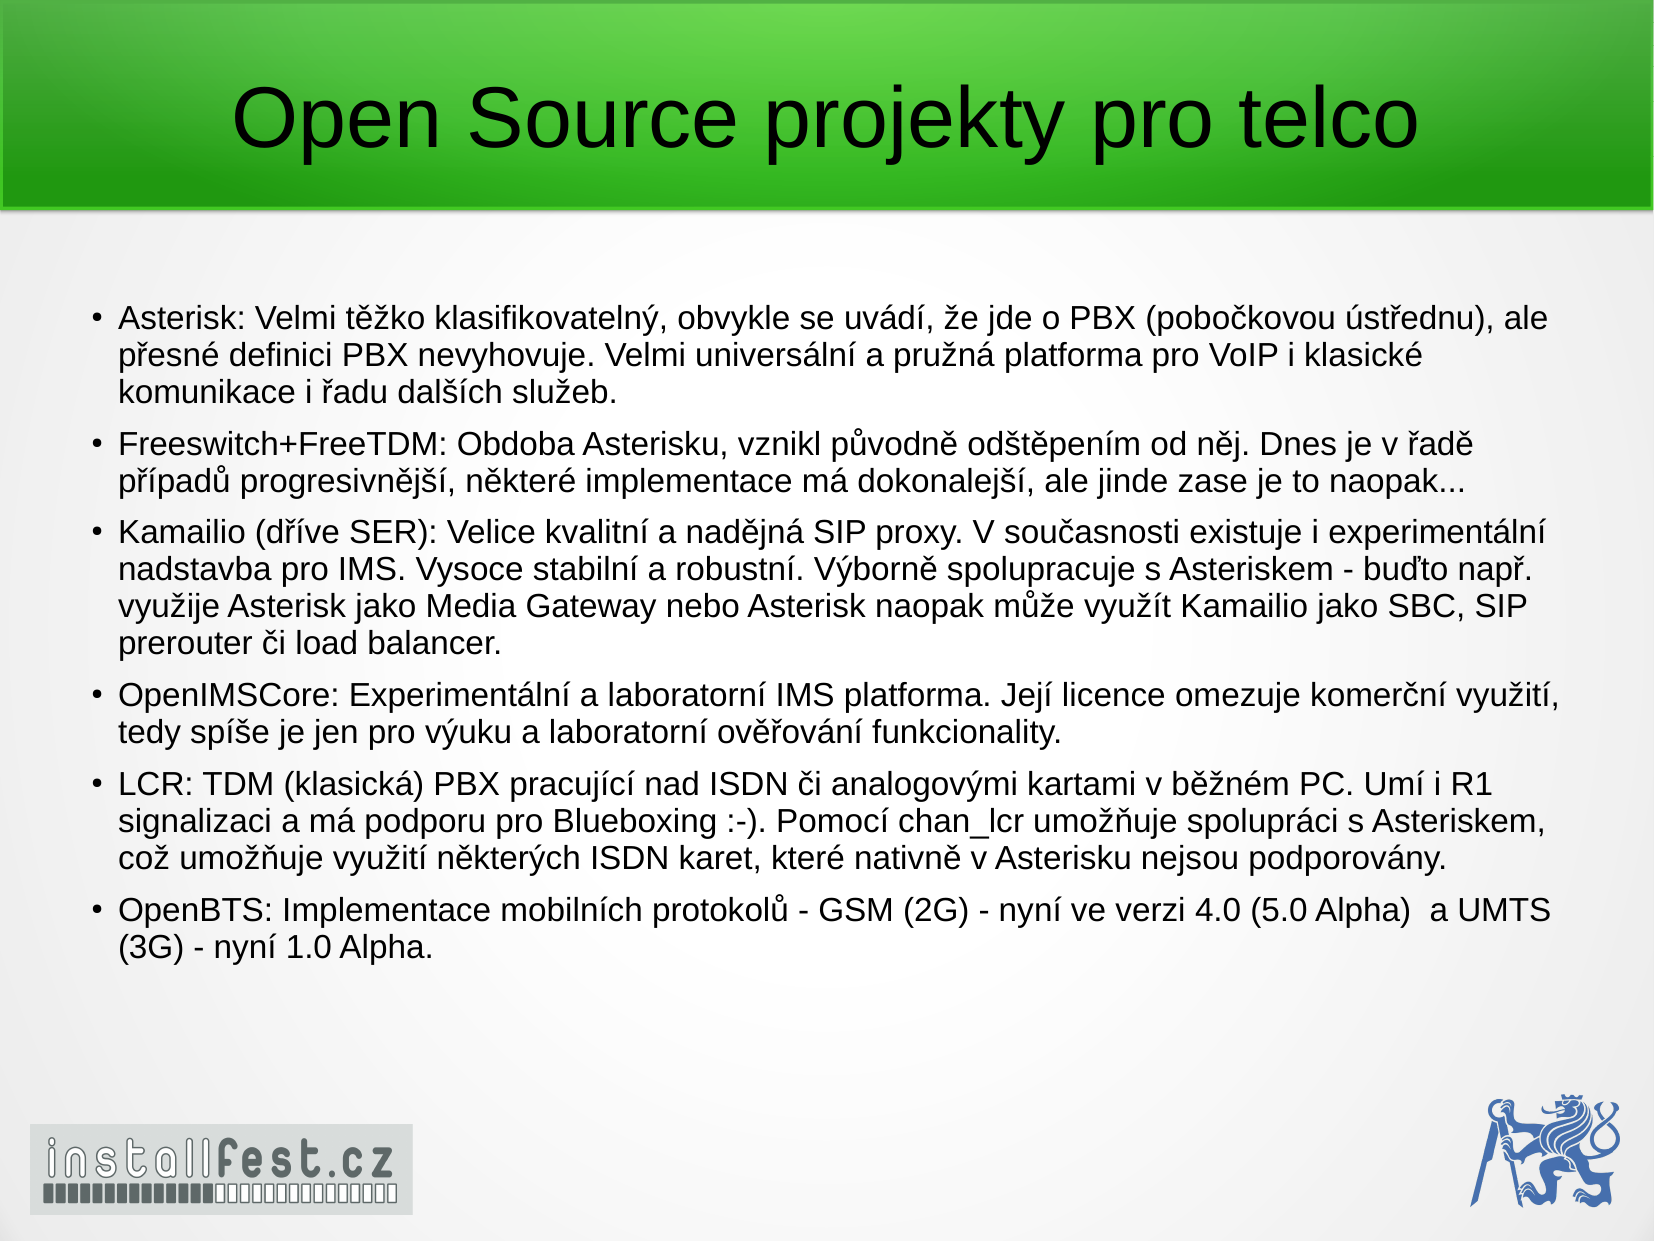

# Open Source projekty pro telco
Asterisk: Velmi těžko klasifikovatelný, obvykle se uvádí, že jde o PBX (pobočkovou ústřednu), ale přesné definici PBX nevyhovuje. Velmi universální a pružná platforma pro VoIP i klasické komunikace i řadu dalších služeb.
Freeswitch+FreeTDM: Obdoba Asterisku, vznikl původně odštěpením od něj. Dnes je v řadě případů progresivnější, některé implementace má dokonalejší, ale jinde zase je to naopak...
Kamailio (dříve SER): Velice kvalitní a nadějná SIP proxy. V současnosti existuje i experimentální nadstavba pro IMS. Vysoce stabilní a robustní. Výborně spolupracuje s Asteriskem - buďto např. využije Asterisk jako Media Gateway nebo Asterisk naopak může využít Kamailio jako SBC, SIP prerouter či load balancer.
OpenIMSCore: Experimentální a laboratorní IMS platforma. Její licence omezuje komerční využití, tedy spíše je jen pro výuku a laboratorní ověřování funkcionality.
LCR: TDM (klasická) PBX pracující nad ISDN či analogovými kartami v běžném PC. Umí i R1 signalizaci a má podporu pro Blueboxing :-). Pomocí chan_lcr umožňuje spolupráci s Asteriskem, což umožňuje využití některých ISDN karet, které nativně v Asterisku nejsou podporovány.
OpenBTS: Implementace mobilních protokolů - GSM (2G) - nyní ve verzi 4.0 (5.0 Alpha) a UMTS (3G) - nyní 1.0 Alpha.